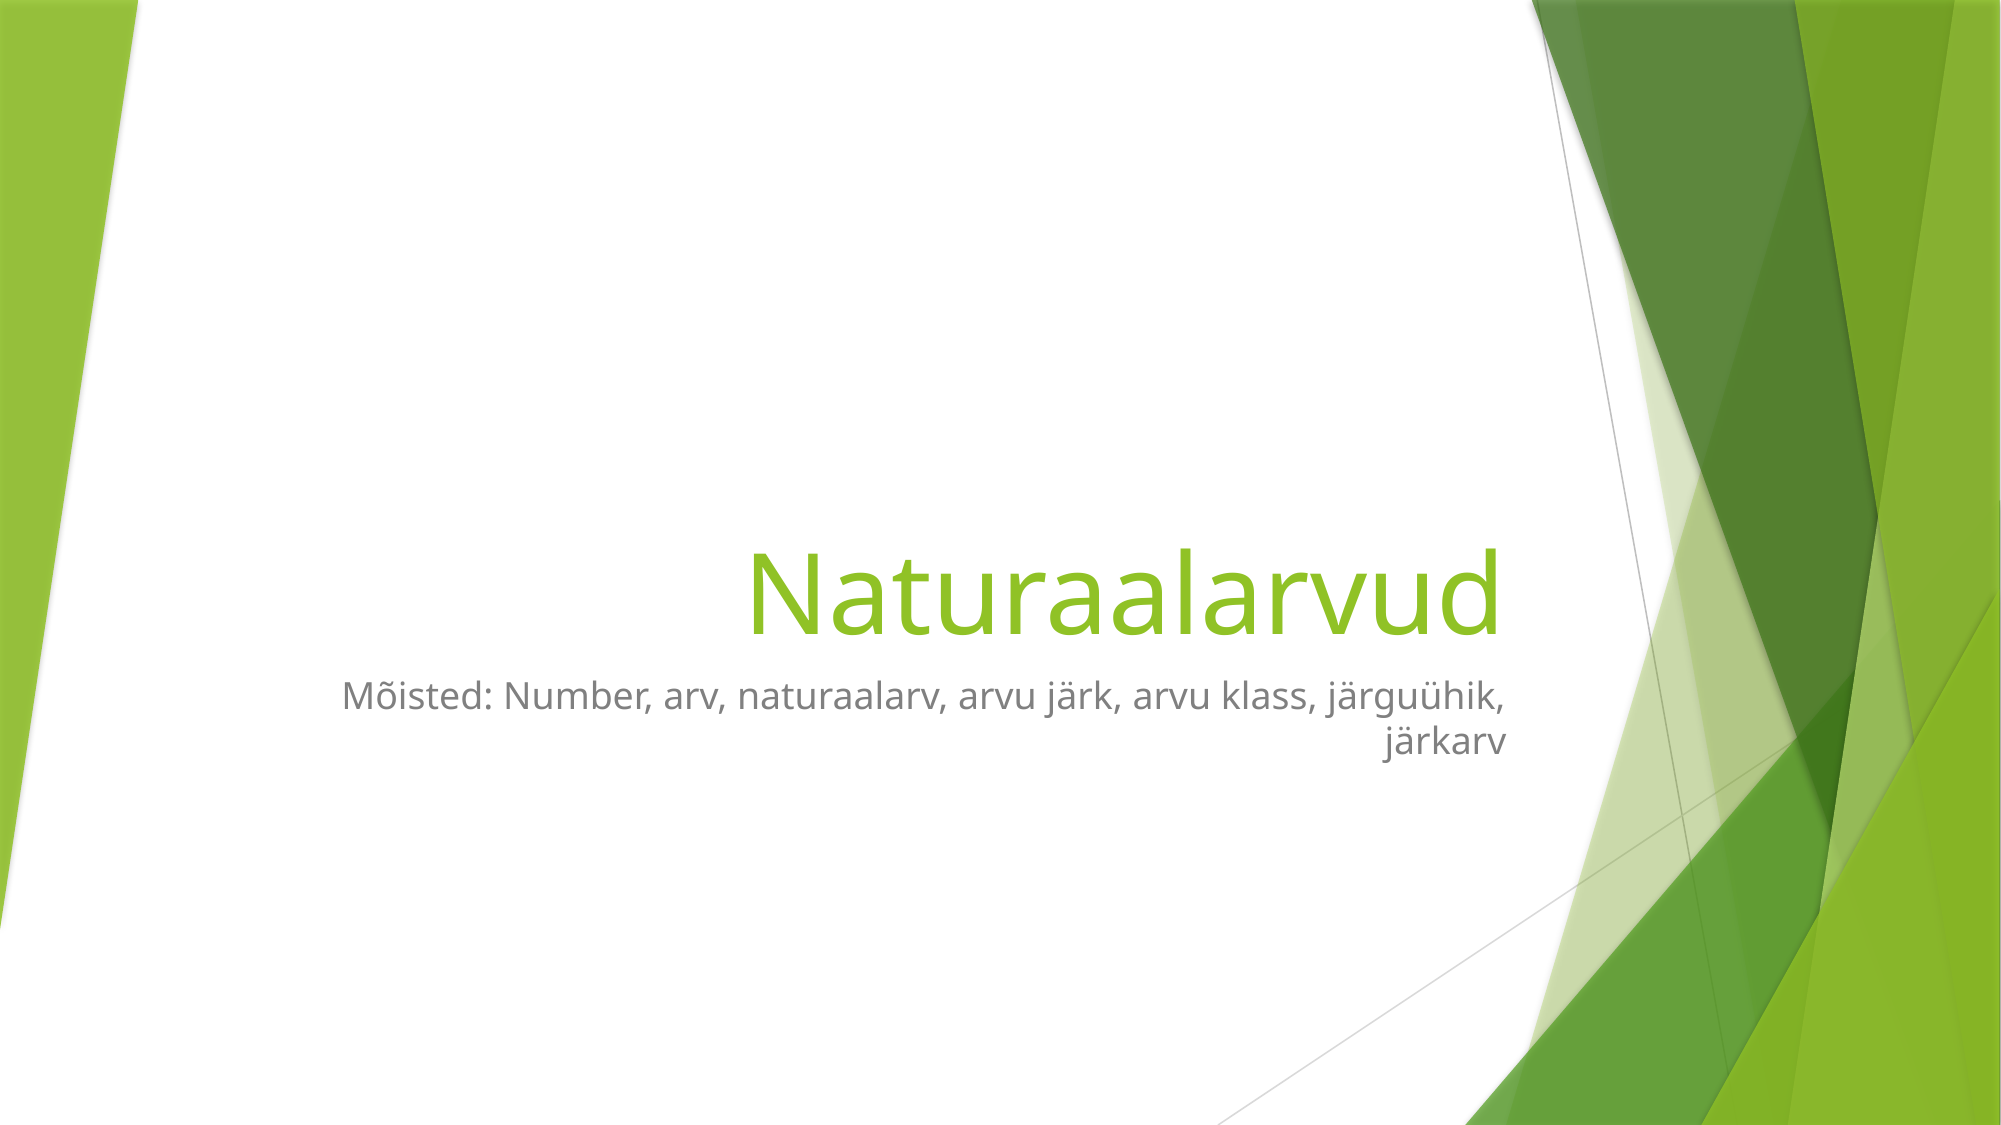

# Naturaalarvud
Mõisted: Number, arv, naturaalarv, arvu järk, arvu klass, järguühik, järkarv